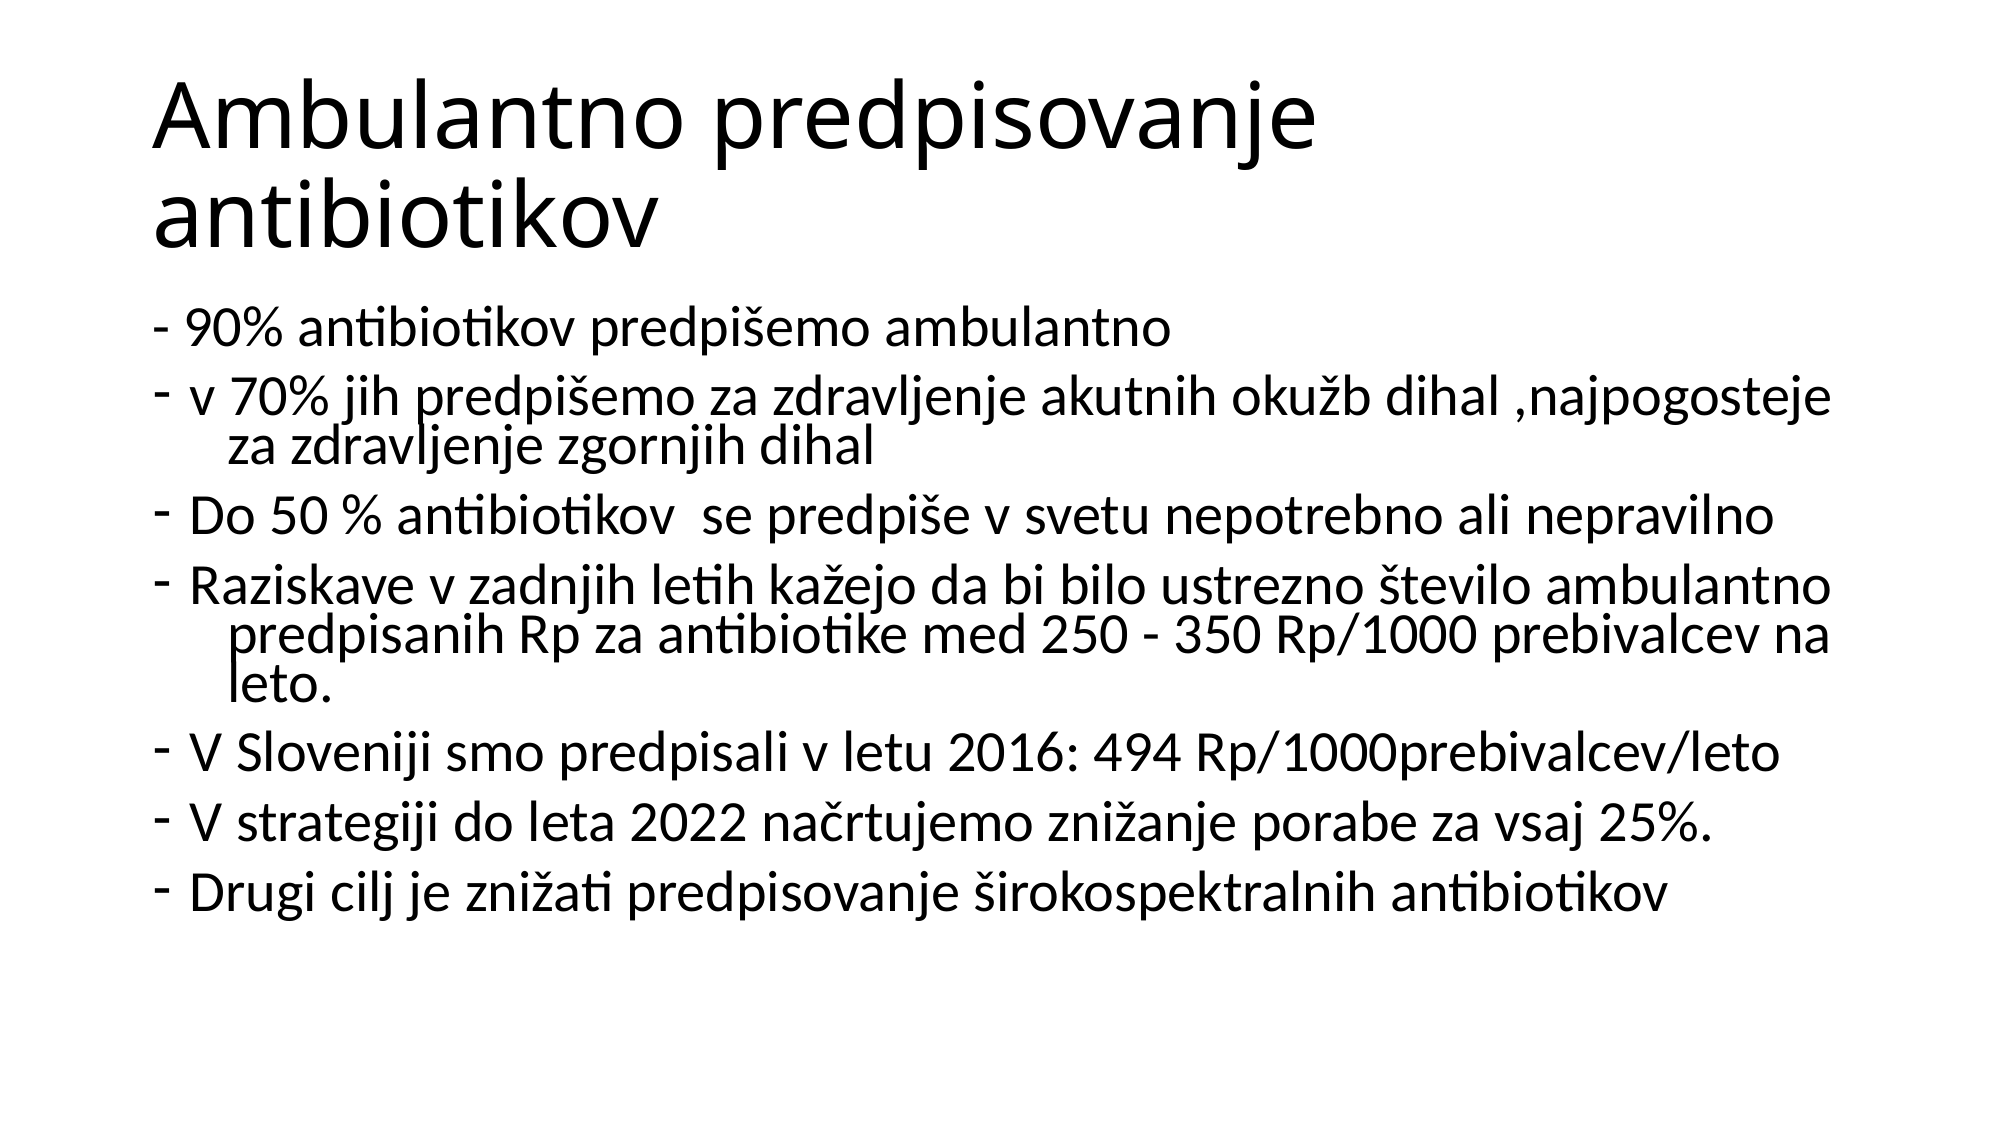

# Ambulantno predpisovanje antibiotikov
- 90% antibiotikov predpišemo ambulantno
v 70% jih predpišemo za zdravljenje akutnih okužb dihal ,najpogosteje za zdravljenje zgornjih dihal
Do 50 % antibiotikov se predpiše v svetu nepotrebno ali nepravilno
Raziskave v zadnjih letih kažejo da bi bilo ustrezno število ambulantno predpisanih Rp za antibiotike med 250 - 350 Rp/1000 prebivalcev na leto.
V Sloveniji smo predpisali v letu 2016: 494 Rp/1000prebivalcev/leto
V strategiji do leta 2022 načrtujemo znižanje porabe za vsaj 25%.
Drugi cilj je znižati predpisovanje širokospektralnih antibiotikov